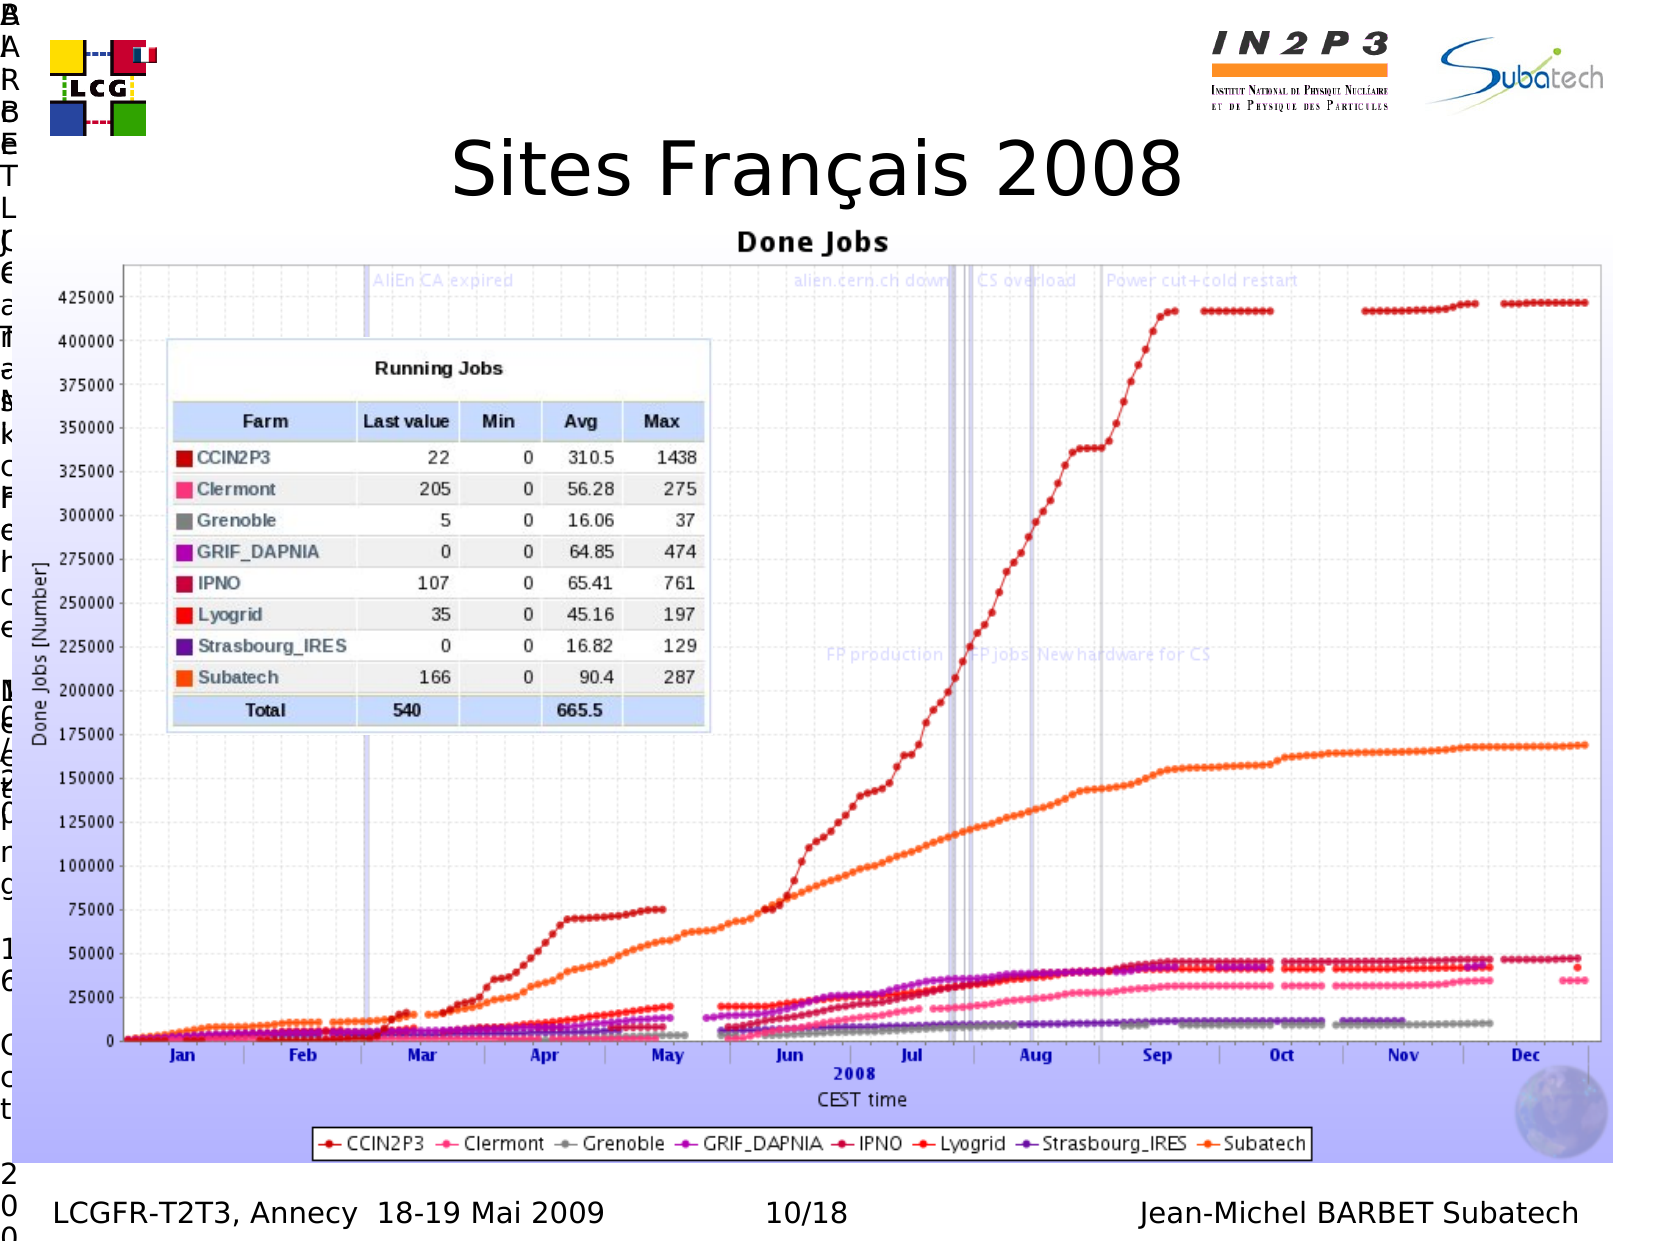

# Sites Français 2008
Activité de production MC en 2008